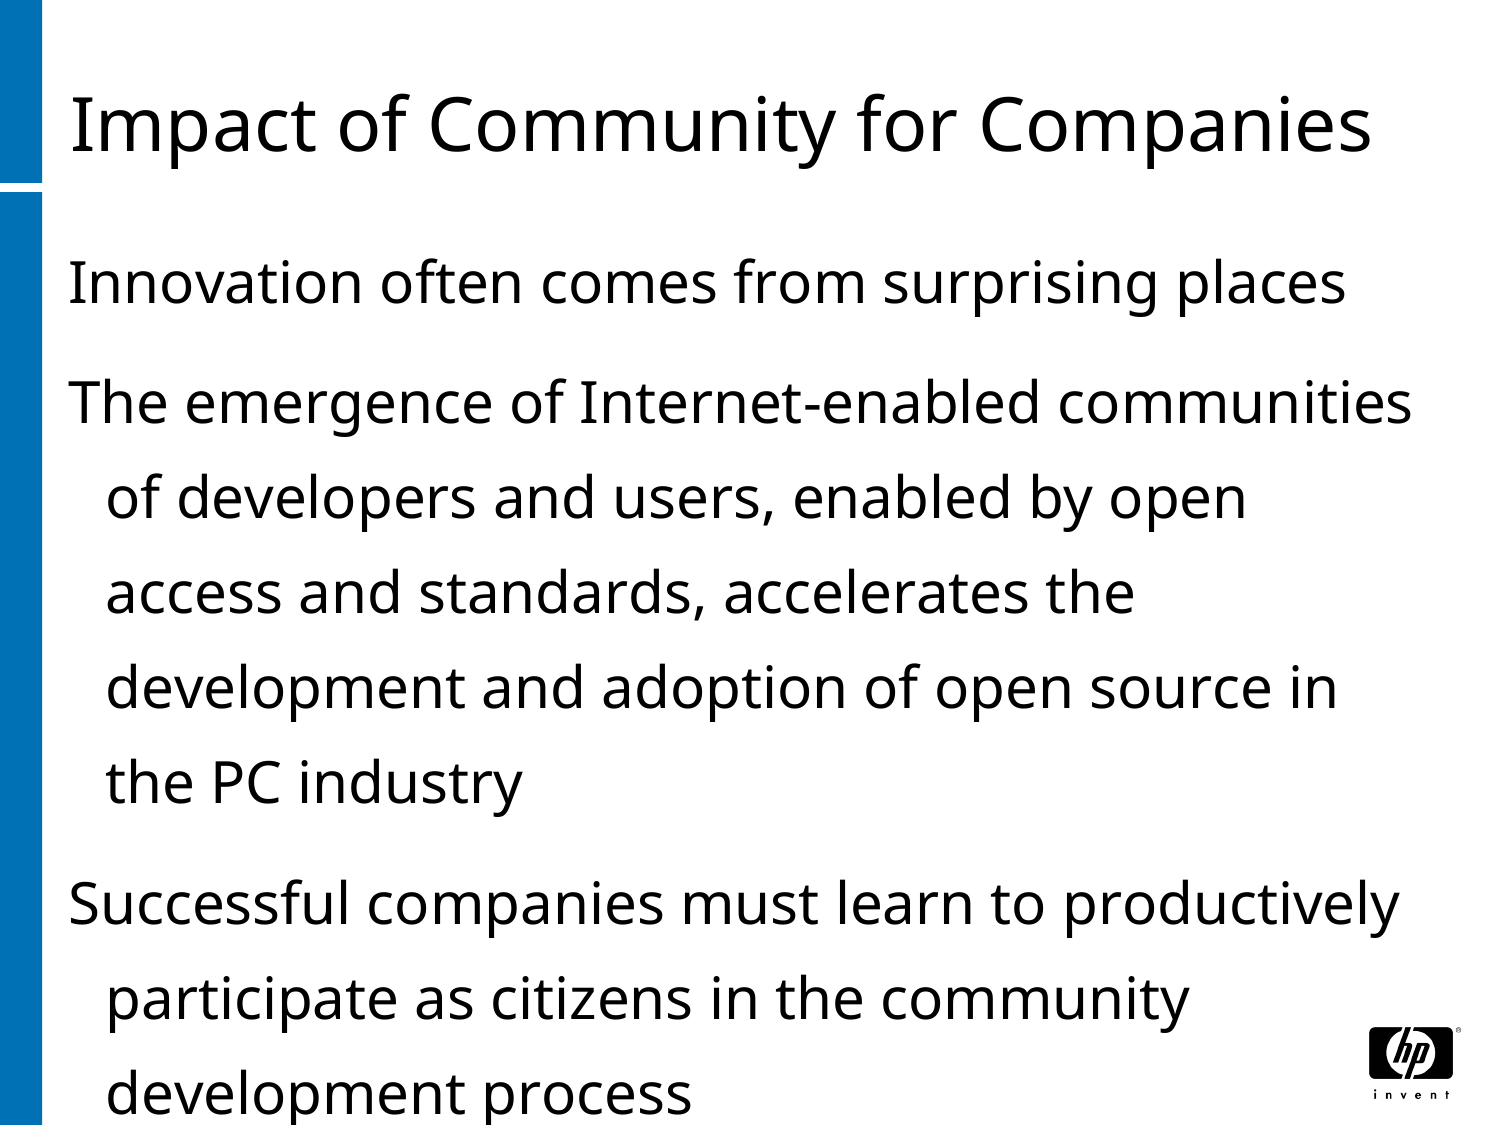

# Impact of Community for Companies
Innovation often comes from surprising places
The emergence of Internet-enabled communities of developers and users, enabled by open access and standards, accelerates the development and adoption of open source in the PC industry
Successful companies must learn to productively participate as citizens in the community development process